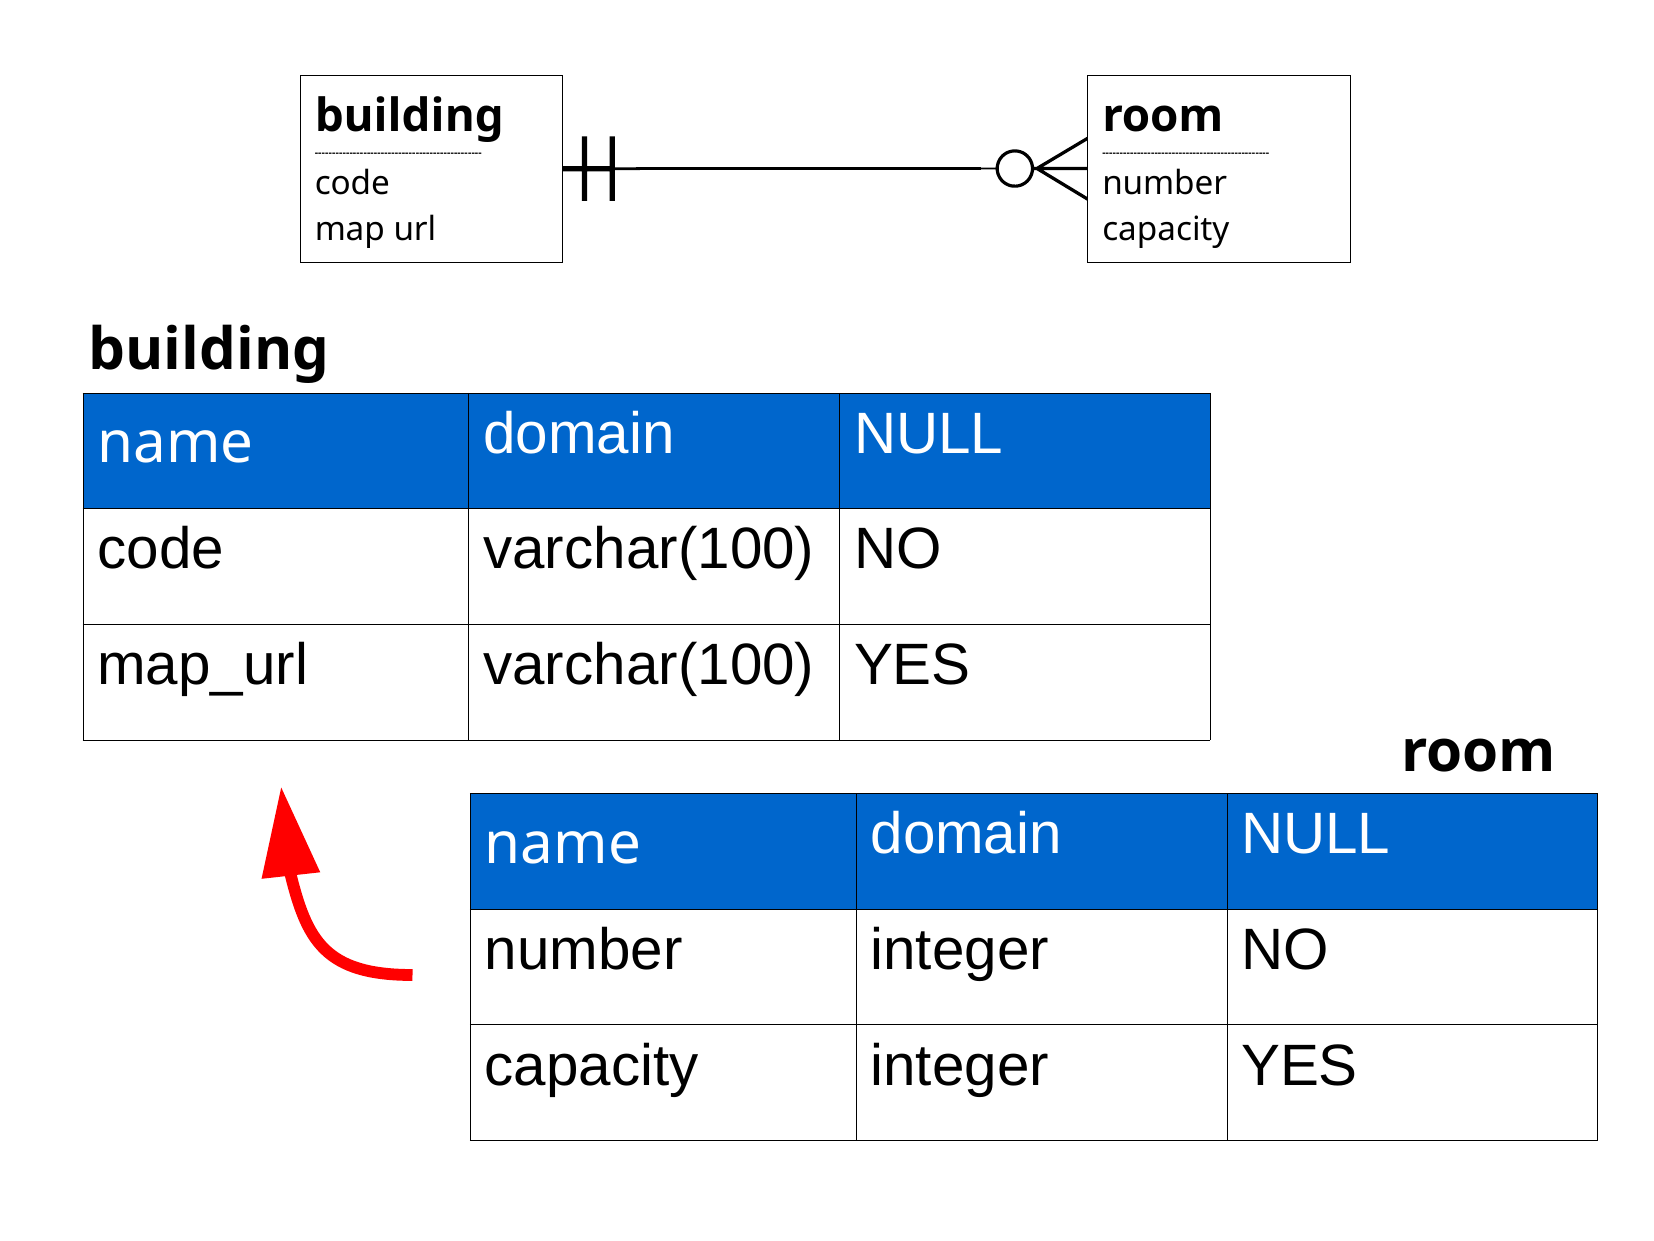

building
------------------------------------------------
code
map url
room
------------------------------------------------
number
capacity
building
| name | domain | NULL |
| --- | --- | --- |
| code | varchar(100) | NO |
| map\_url | varchar(100) | YES |
room
| name | domain | NULL |
| --- | --- | --- |
| number | integer | NO |
| capacity | integer | YES |